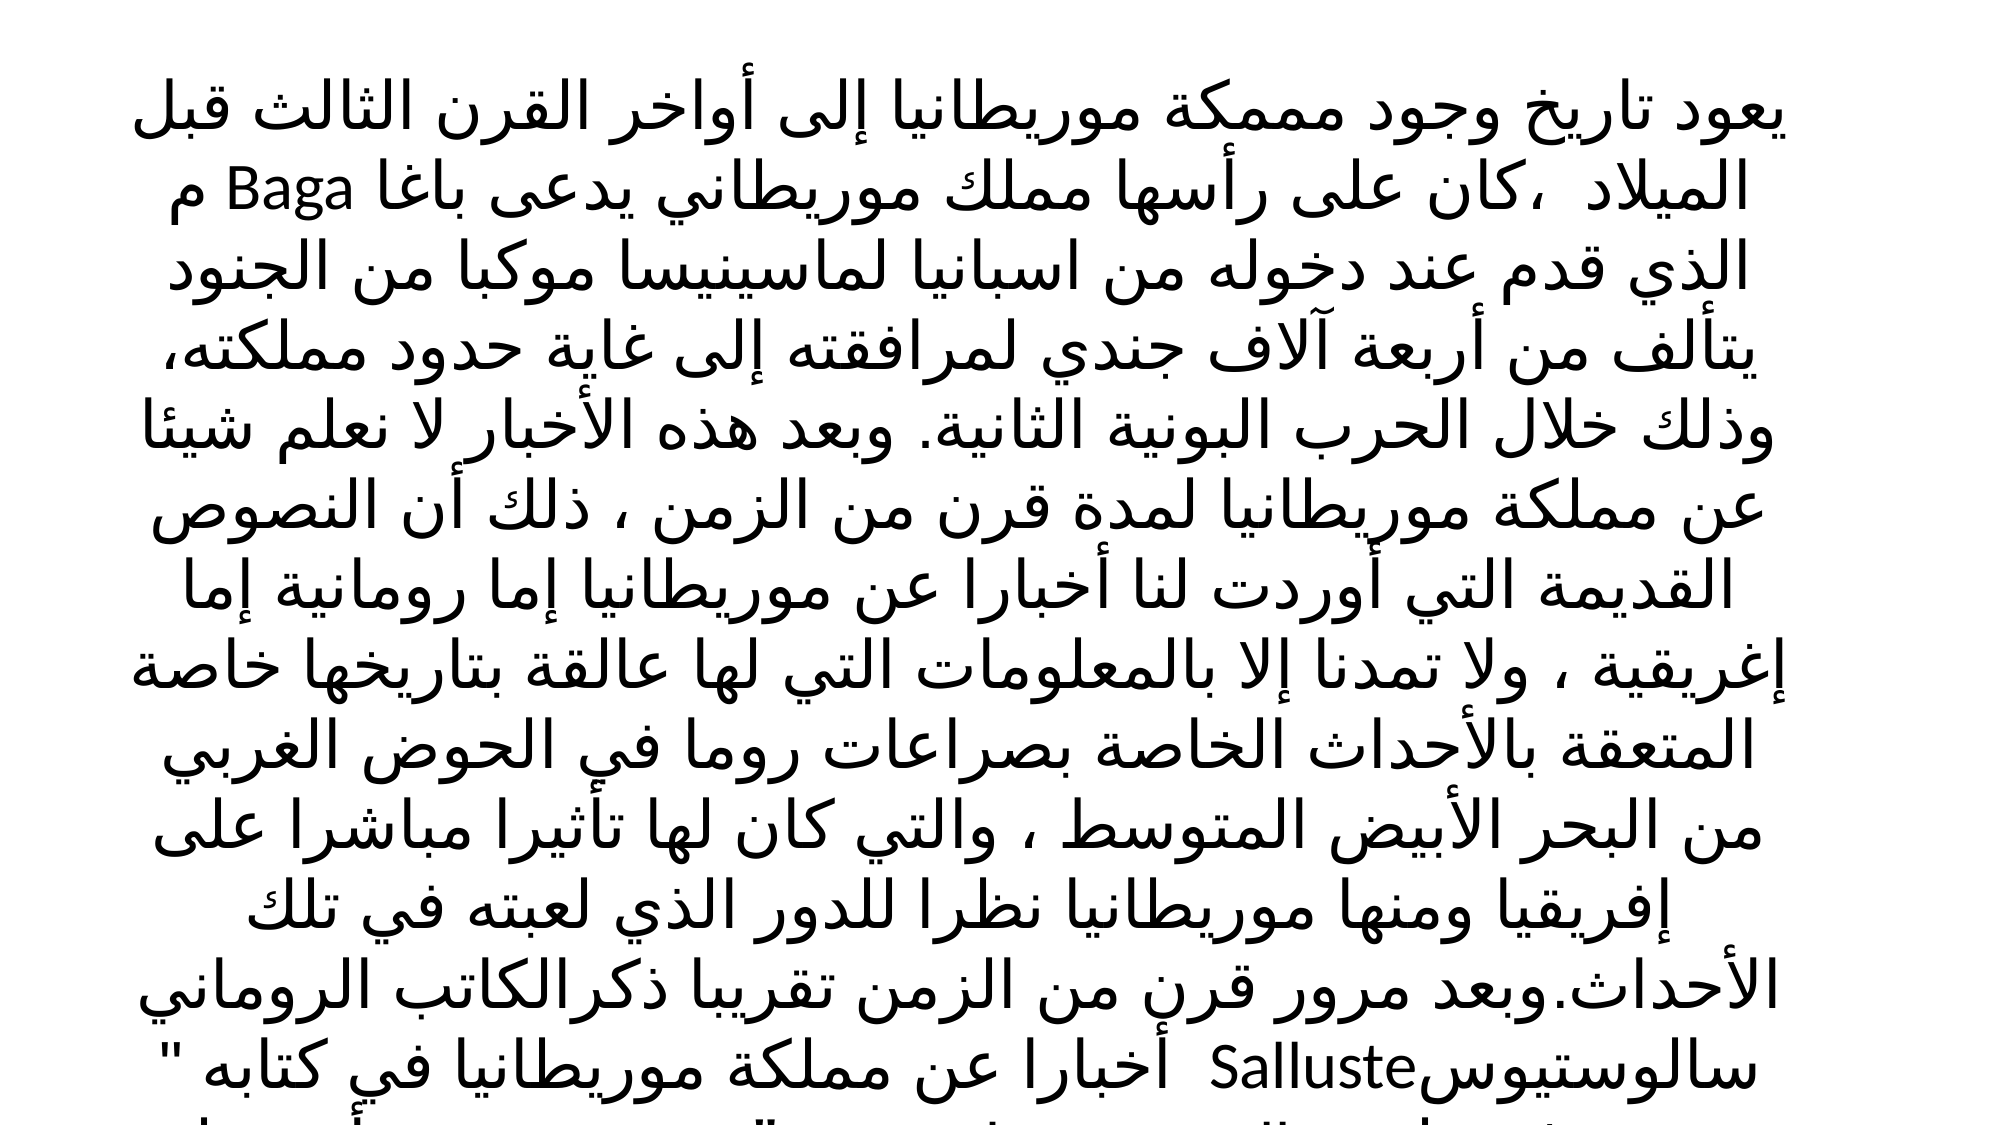

يعود تاريخ وجود مممكة موريطانيا إلى أواخر القرن الثالث قبل الميلاد ،كان على رأسها مملك موريطاني يدعى باغا Baga م الذي قدم عند دخوله من اسبانيا لماسينيسا موكبا من الجنود يتألف من أربعة آلاف جندي لمرافقته إلى غاية حدود مملكته، وذلك خلال الحرب البونية الثانية. وبعد هذه الأخبار لا نعلم شيئا عن مملكة موريطانيا لمدة قرن من الزمن ، ذلك أن النصوص القديمة التي أوردت لنا أخبارا عن موريطانيا إما رومانية إما إغريقية ، ولا تمدنا إلا بالمعلومات التي لها عالقة بتاريخها خاصة المتعقة بالأحداث الخاصة بصراعات روما في الحوض الغربي من البحر الأبيض المتوسط ، والتي كان لها تأثيرا مباشرا على إفريقيا ومنها موريطانيا نظرا للدور الذي لعبته في تلك الأحداث.وبعد مرور قرن من الزمن تقريبا ذكرالكاتب الروماني سالوستيوسSalluste أخبارا عن مملكة موريطانيا في كتابه " حرب يوغورطةJugurthanum Bellum "حيث نجده قد أتى على سيرة الملك الذي يدعى بوخوس الأول صهر يوغورطة ملك نوميديا الذي كان تحت إمارته كل المور.